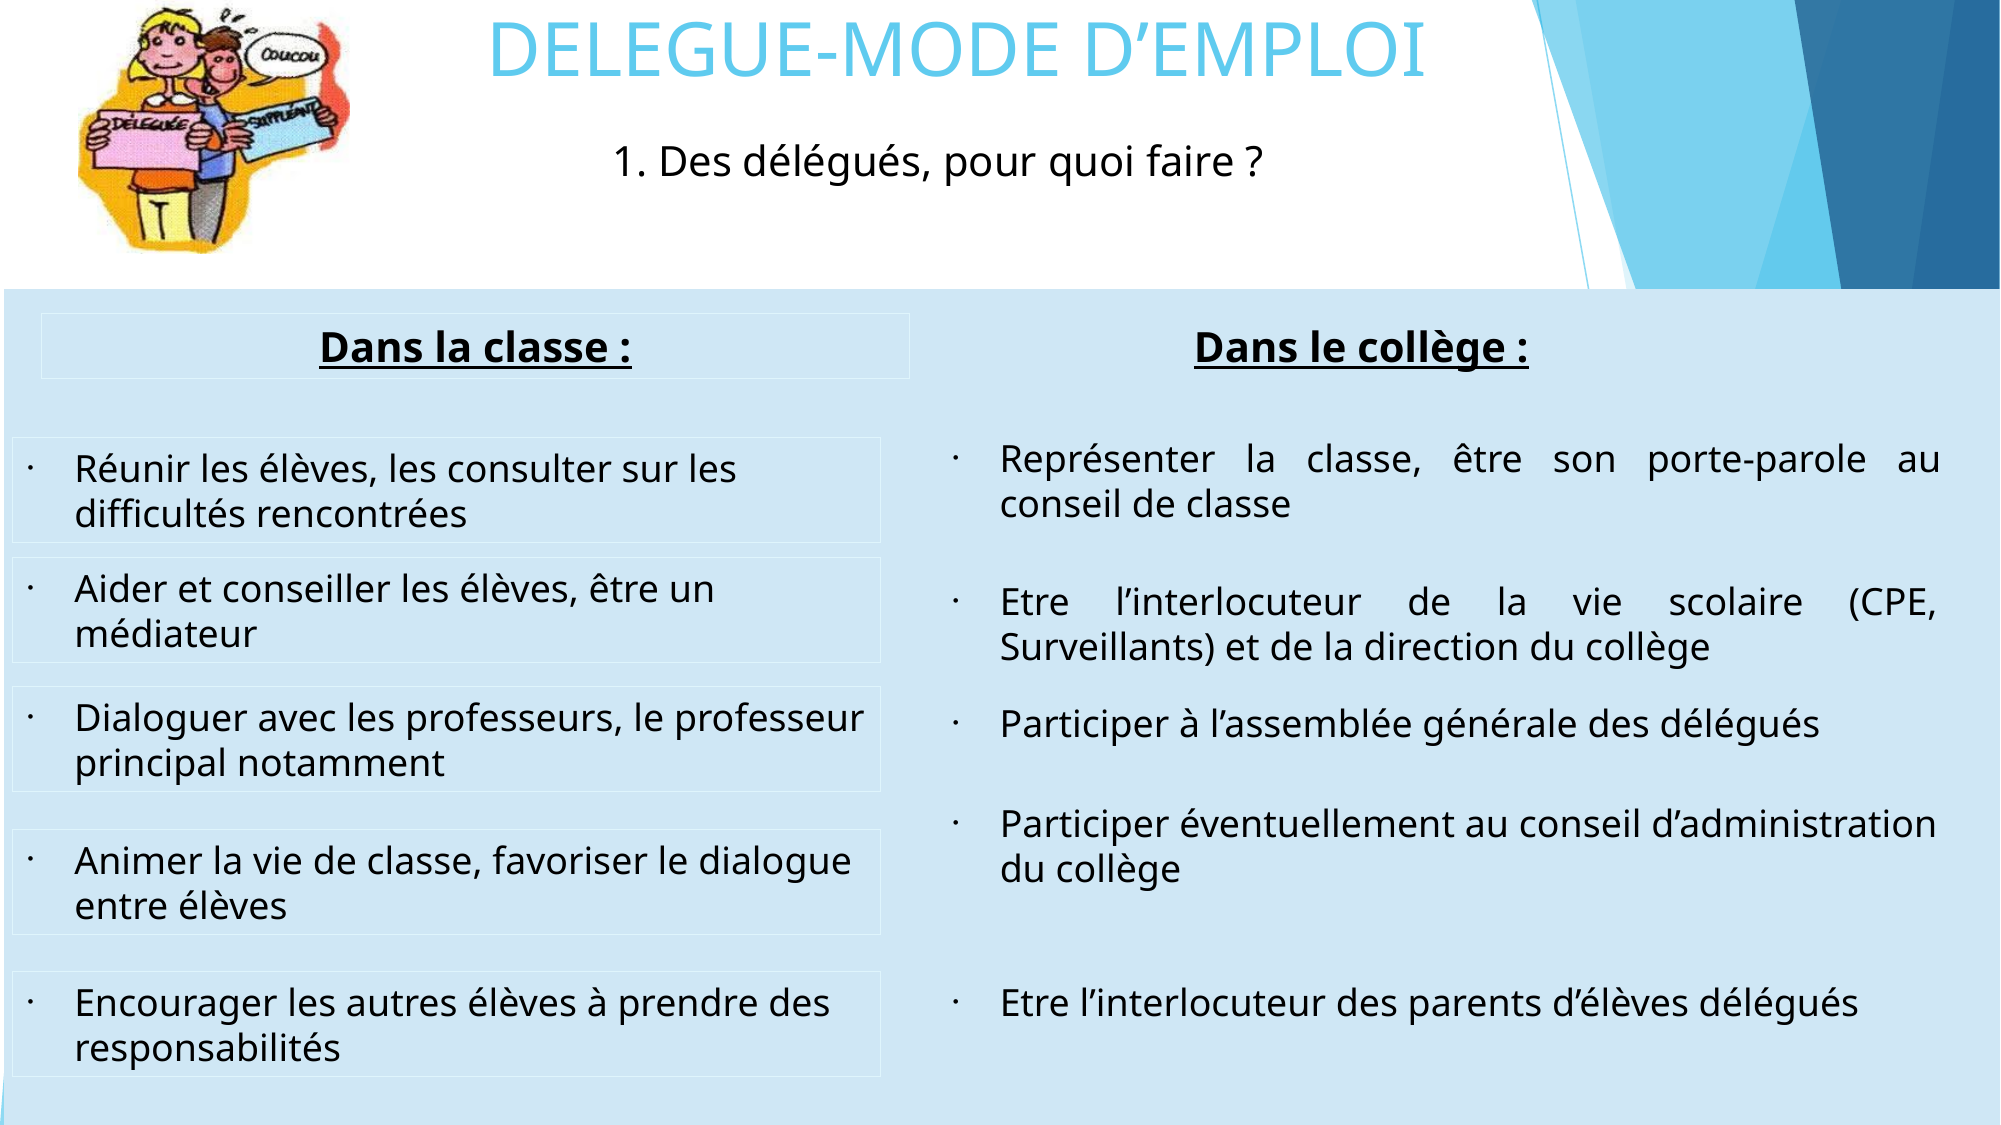

# DELEGUE-MODE D’EMPLOI
1. Des délégués, pour quoi faire ?
| | |
| --- | --- |
Dans la classe :
Dans le collège :
Représenter la classe, être son porte-parole au conseil de classe
Réunir les élèves, les consulter sur les difficultés rencontrées
Aider et conseiller les élèves, être un médiateur
Etre l’interlocuteur de la vie scolaire (CPE, Surveillants) et de la direction du collège
Dialoguer avec les professeurs, le professeur principal notamment
Participer à l’assemblée générale des délégués
Participer éventuellement au conseil d’administration du collège
Animer la vie de classe, favoriser le dialogue entre élèves
Encourager les autres élèves à prendre des responsabilités
Etre l’interlocuteur des parents d’élèves délégués